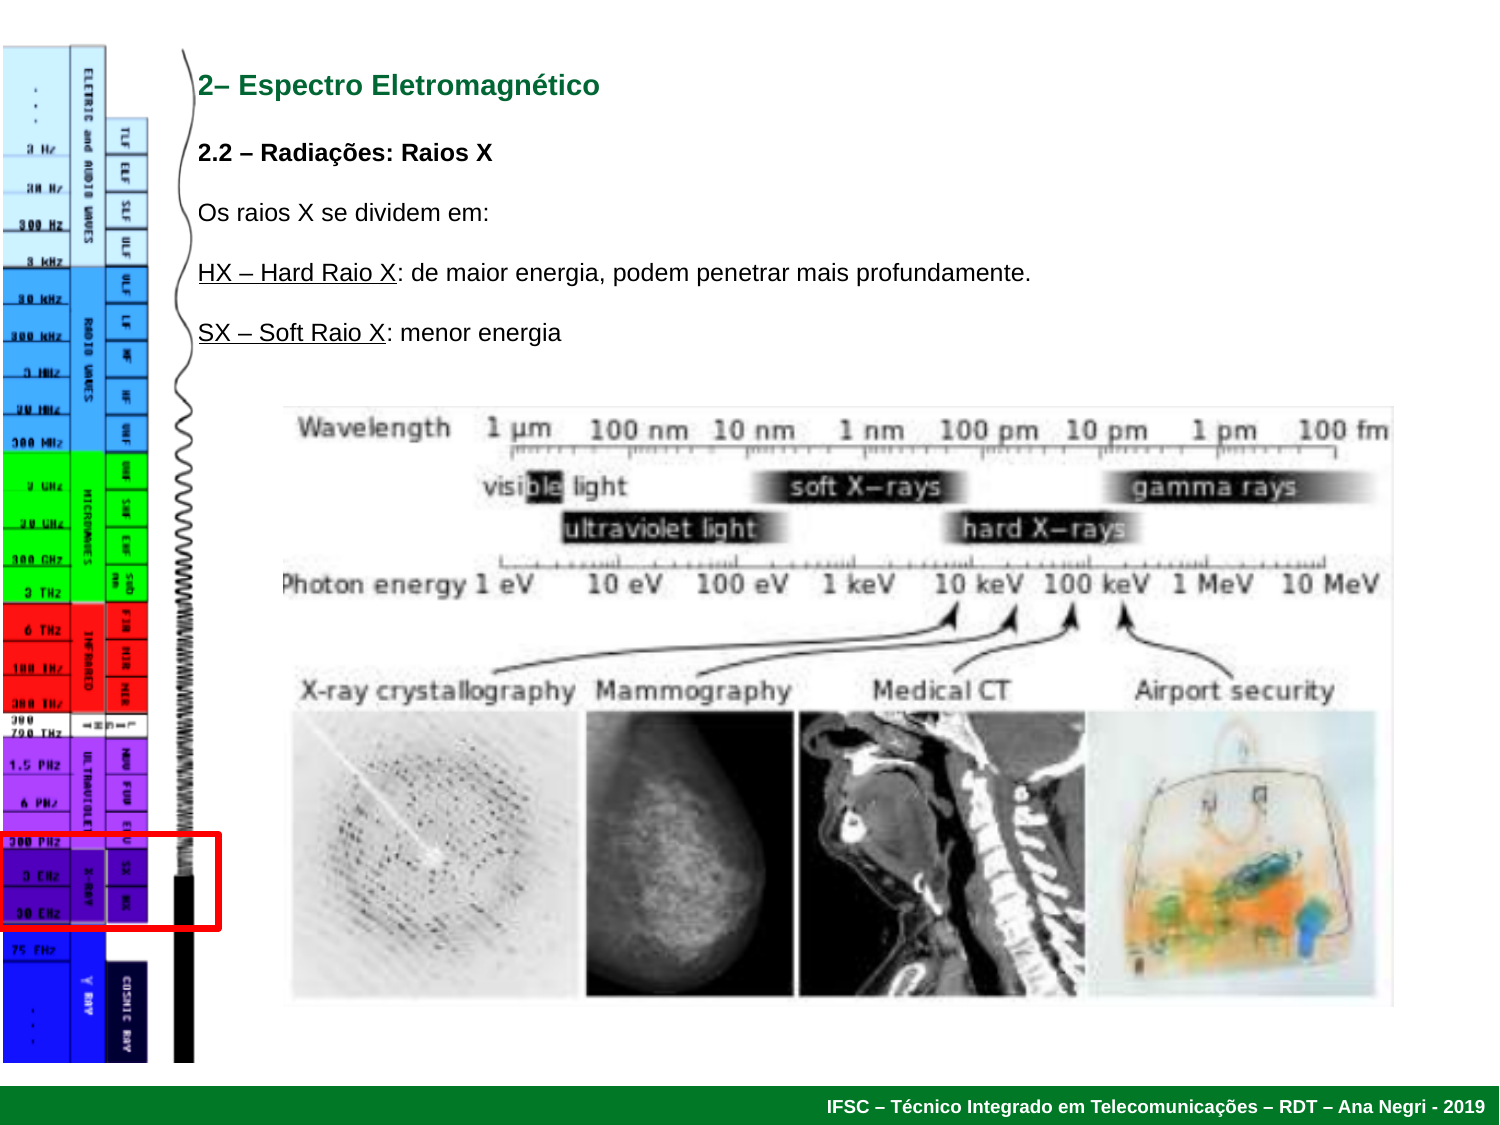

2– Espectro Eletromagnético
2.2 – Radiações: Raios X
Os raios X se dividem em:
HX – Hard Raio X: de maior energia, podem penetrar mais profundamente.
SX – Soft Raio X: menor energia
ção
IFSC – Técnico Integrado em Telecomunicações – RDT – Ana Negri - 2019